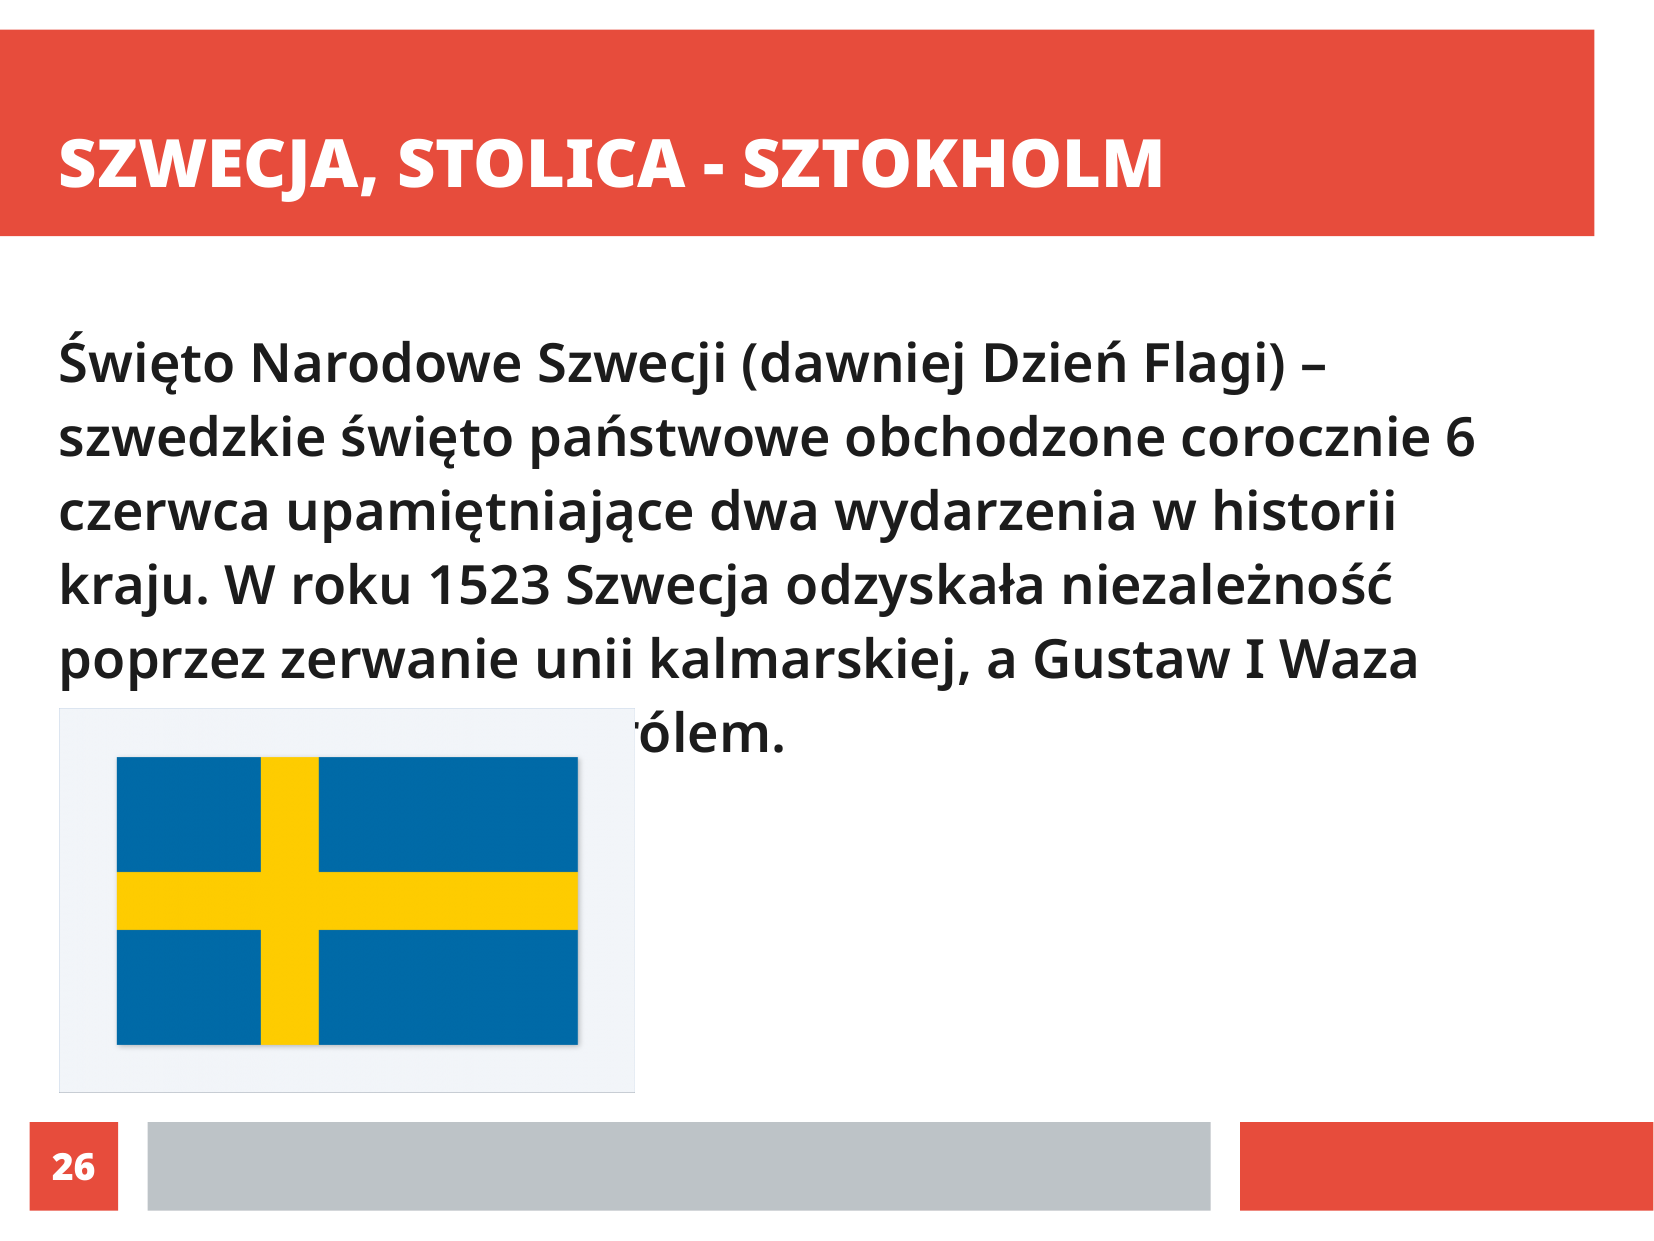

# SZWECJA, STOLICA - SZTOKHOLM
Święto Narodowe Szwecji (dawniej Dzień Flagi) – szwedzkie święto państwowe obchodzone corocznie 6 czerwca upamiętniające dwa wydarzenia w historii kraju. W roku 1523 Szwecja odzyskała niezależność poprzez zerwanie unii kalmarskiej, a Gustaw I Waza został ogłoszony jej królem.
26